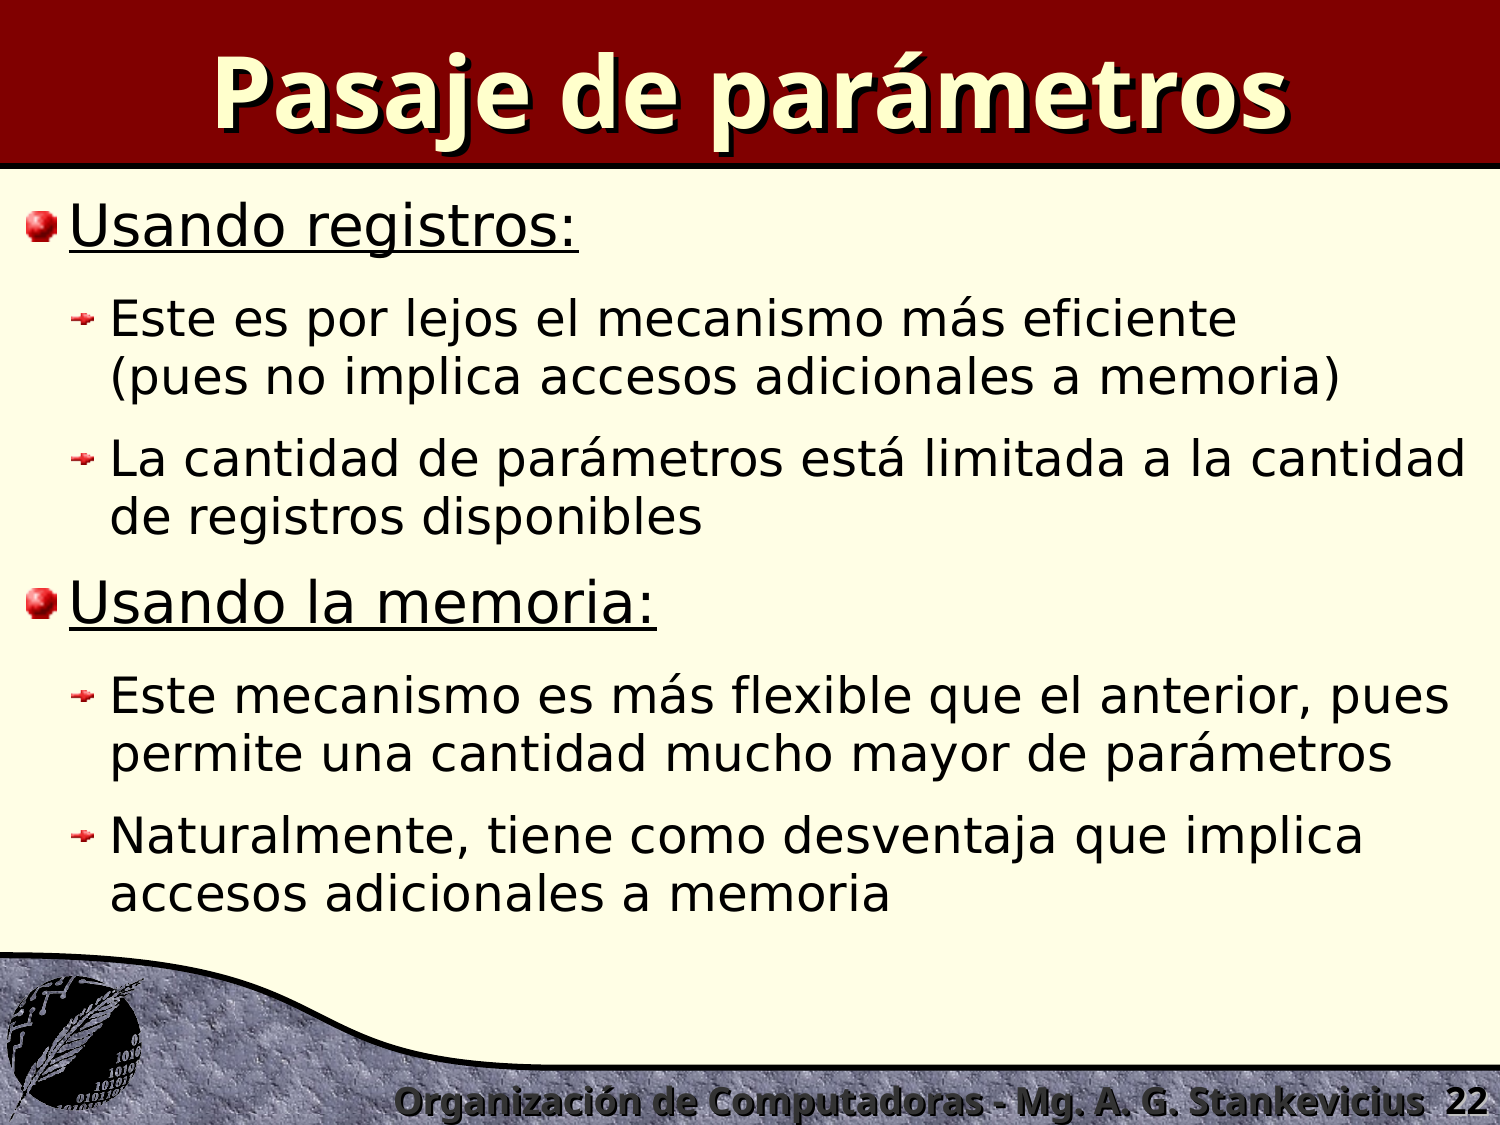

# Pasaje de parámetros
Usando registros:
Este es por lejos el mecanismo más eficiente
(pues no implica accesos adicionales a memoria)
La cantidad de parámetros está limitada a la cantidad de registros disponibles
Usando la memoria:
Este mecanismo es más flexible que el anterior, pues permite una cantidad mucho mayor de parámetros
Naturalmente, tiene como desventaja que implica accesos adicionales a memoria
22